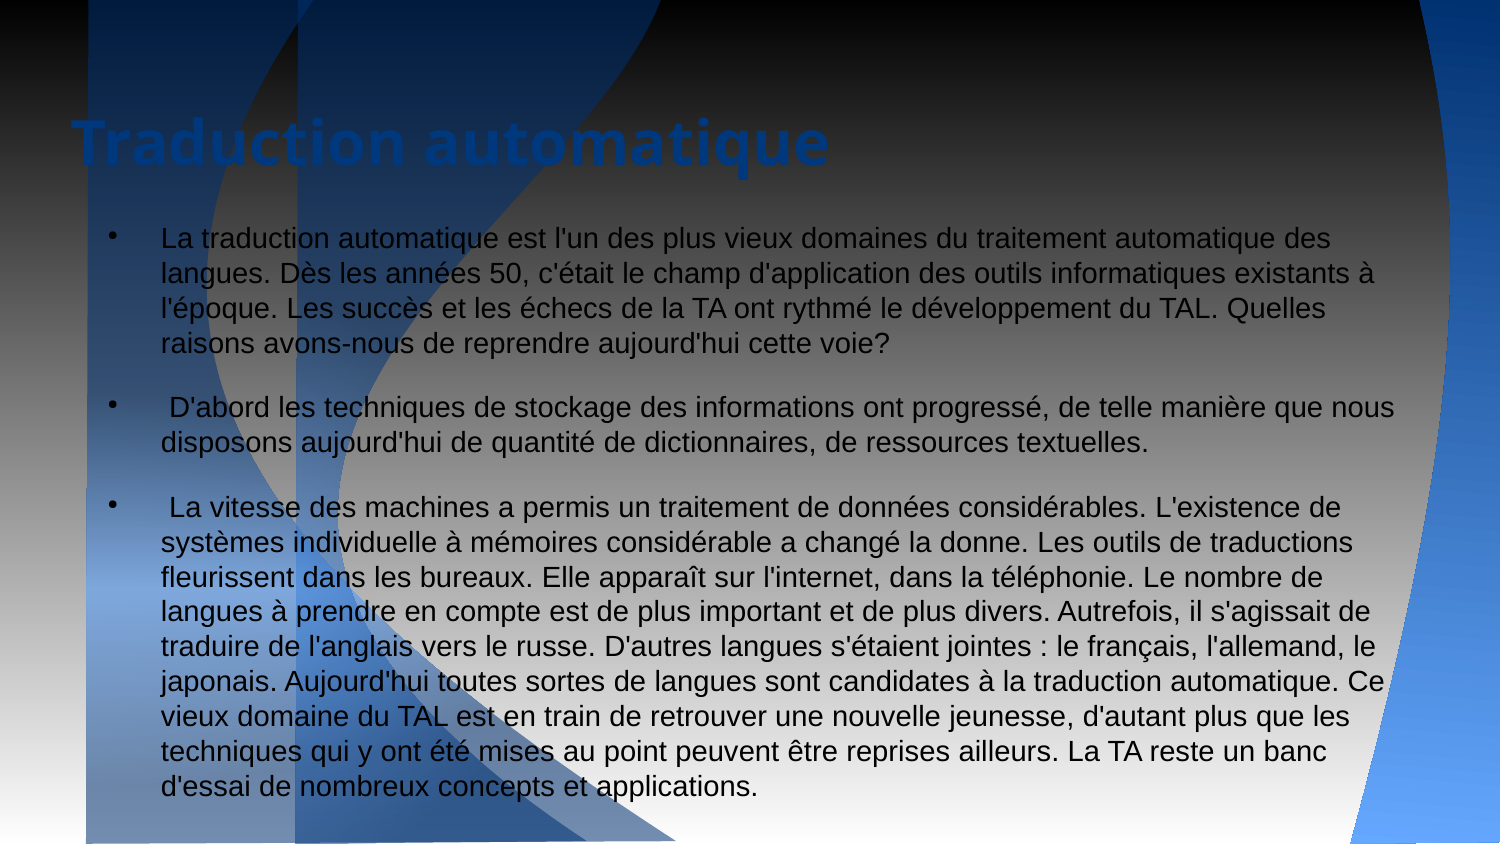

Traduction automatique
# La traduction automatique est l'un des plus vieux domaines du traitement automatique des langues. Dès les années 50, c'était le champ d'application des outils informatiques existants à l'époque. Les succès et les échecs de la TA ont rythmé le développement du TAL. Quelles raisons avons-nous de reprendre aujourd'hui cette voie?
 D'abord les techniques de stockage des informations ont progressé, de telle manière que nous disposons aujourd'hui de quantité de dictionnaires, de ressources textuelles.
 La vitesse des machines a permis un traitement de données considérables. L'existence de systèmes individuelle à mémoires considérable a changé la donne. Les outils de traductions fleurissent dans les bureaux. Elle apparaît sur l'internet, dans la téléphonie. Le nombre de langues à prendre en compte est de plus important et de plus divers. Autrefois, il s'agissait de traduire de l'anglais vers le russe. D'autres langues s'étaient jointes : le français, l'allemand, le japonais. Aujourd'hui toutes sortes de langues sont candidates à la traduction automatique. Ce vieux domaine du TAL est en train de retrouver une nouvelle jeunesse, d'autant plus que les techniques qui y ont été mises au point peuvent être reprises ailleurs. La TA reste un banc d'essai de nombreux concepts et applications.